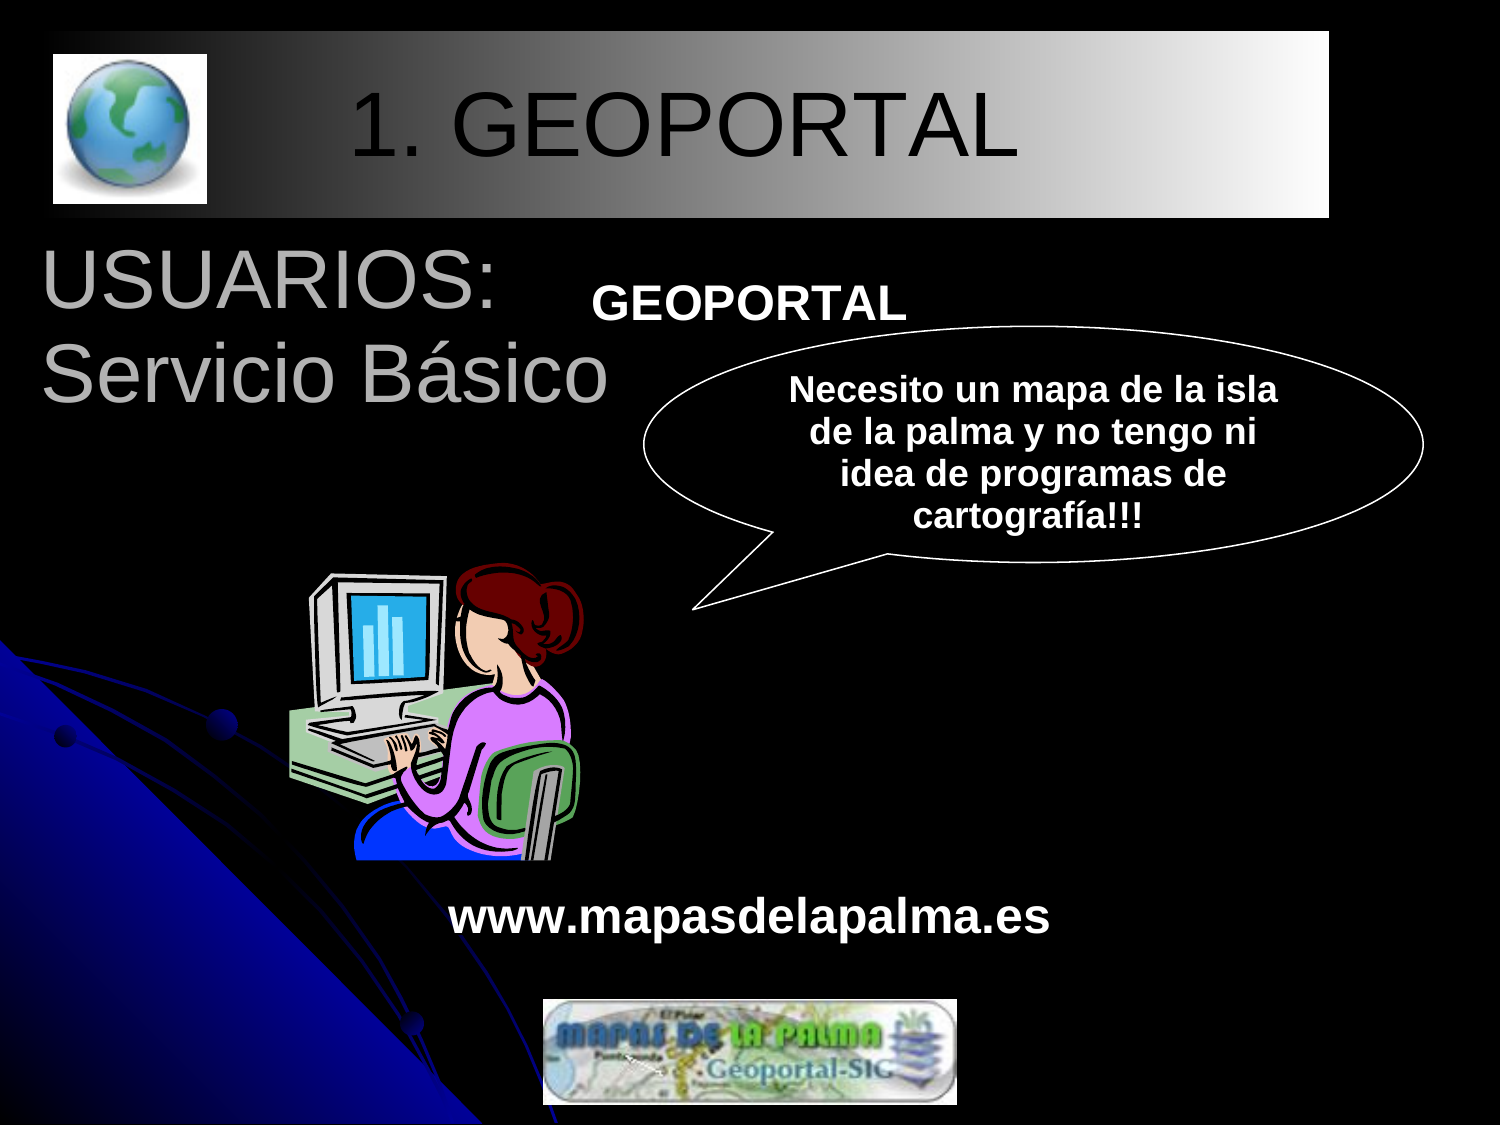

1. GEOPORTAL
# USUARIOS: Servicio Básico
GEOPORTAL
www.mapasdelapalma.es
Necesito un mapa de la isla de la palma y no tengo ni idea de programas de cartografía!!!